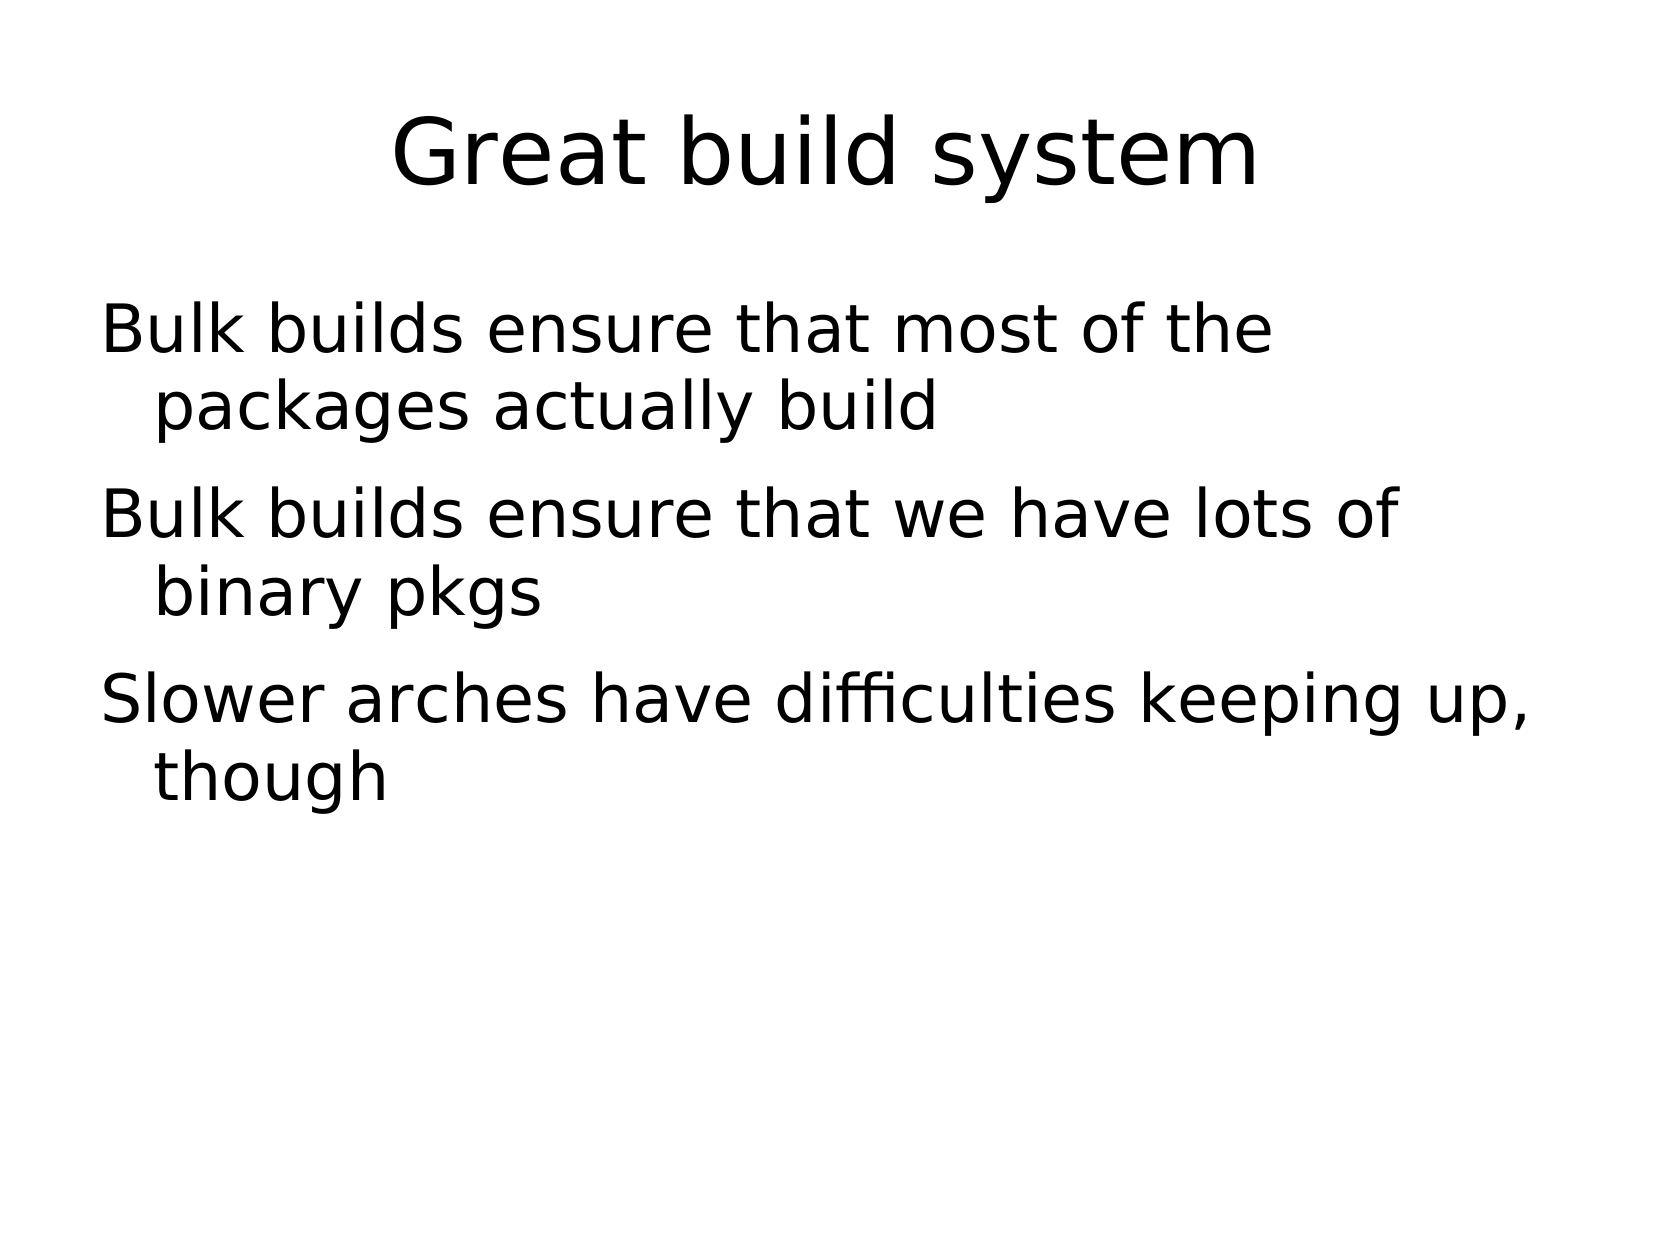

# Great build system
Bulk builds ensure that most of the packages actually build
Bulk builds ensure that we have lots of binary pkgs
Slower arches have difficulties keeping up, though